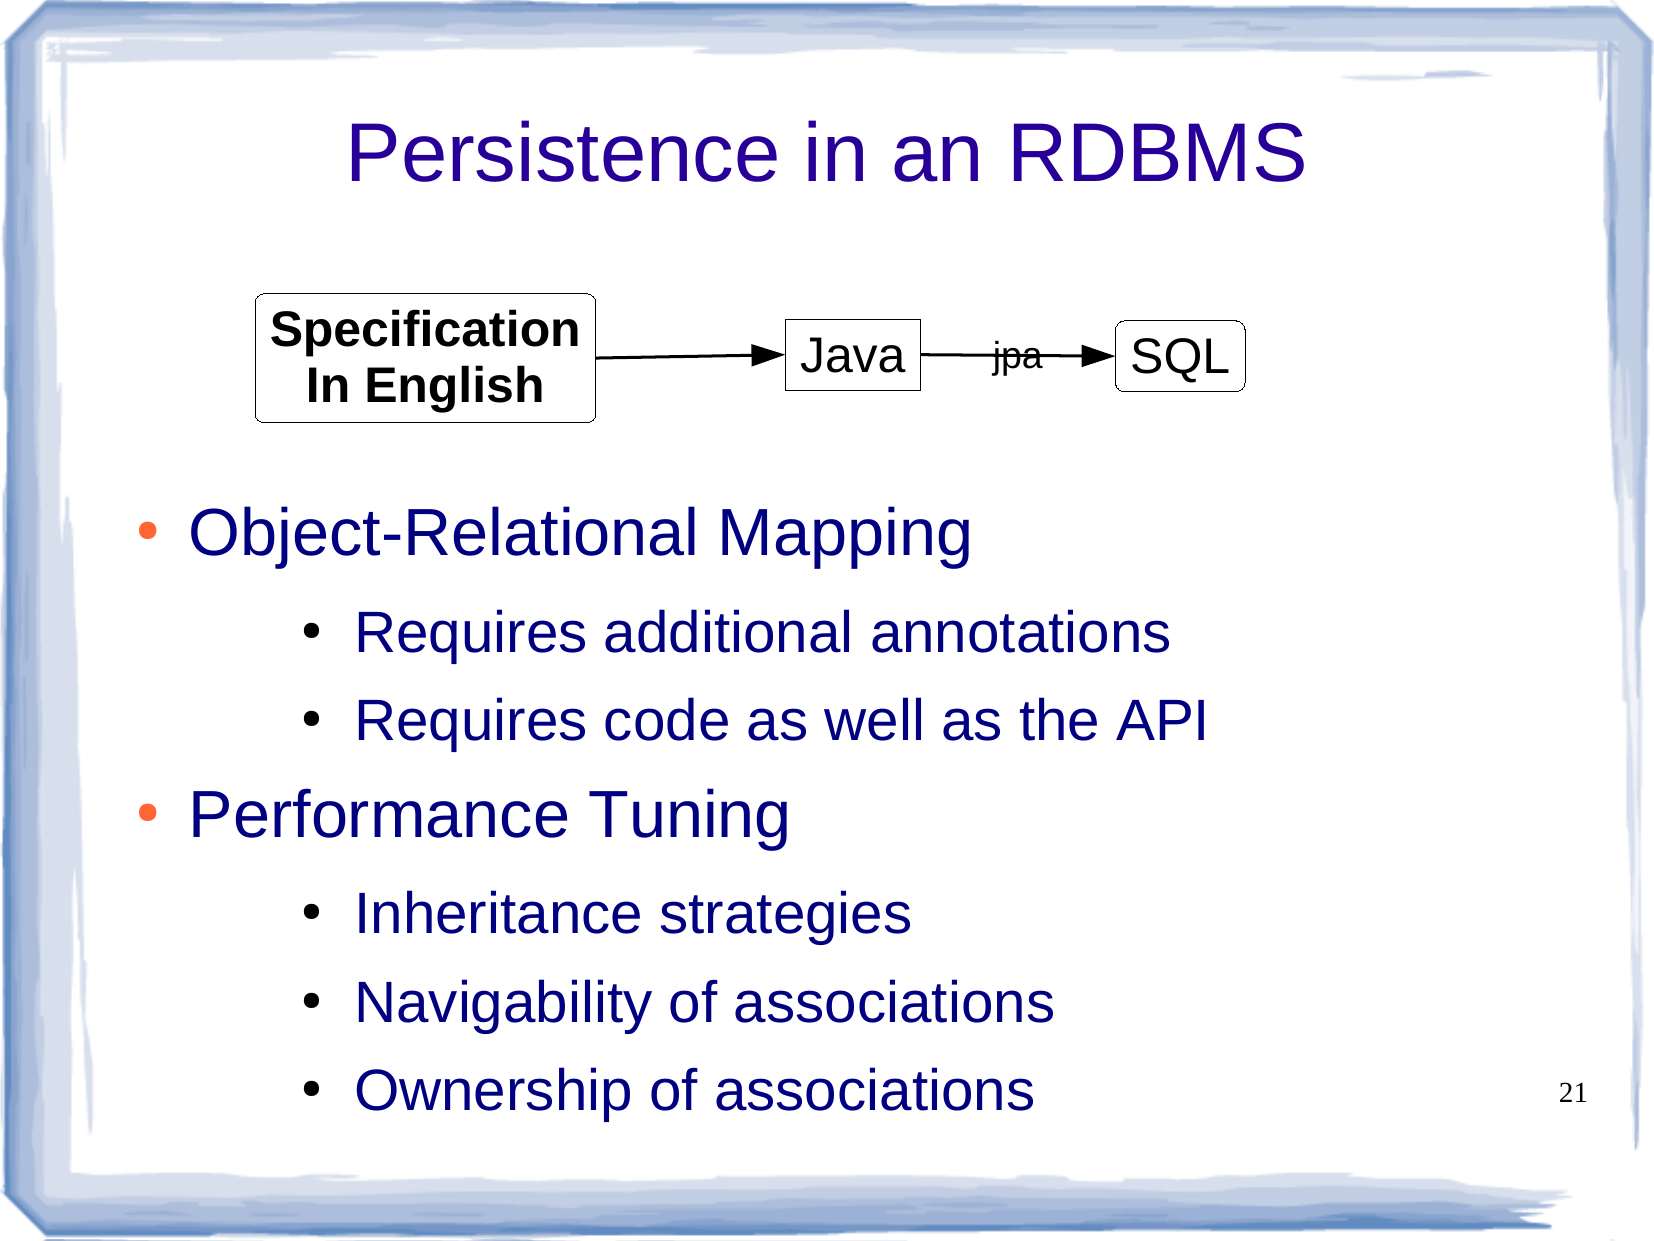

# Persistence in an RDBMS
Specification
In English
Java
SQL
Object-Relational Mapping
Requires additional annotations
Requires code as well as the API
Performance Tuning
Inheritance strategies
Navigability of associations
Ownership of associations
21